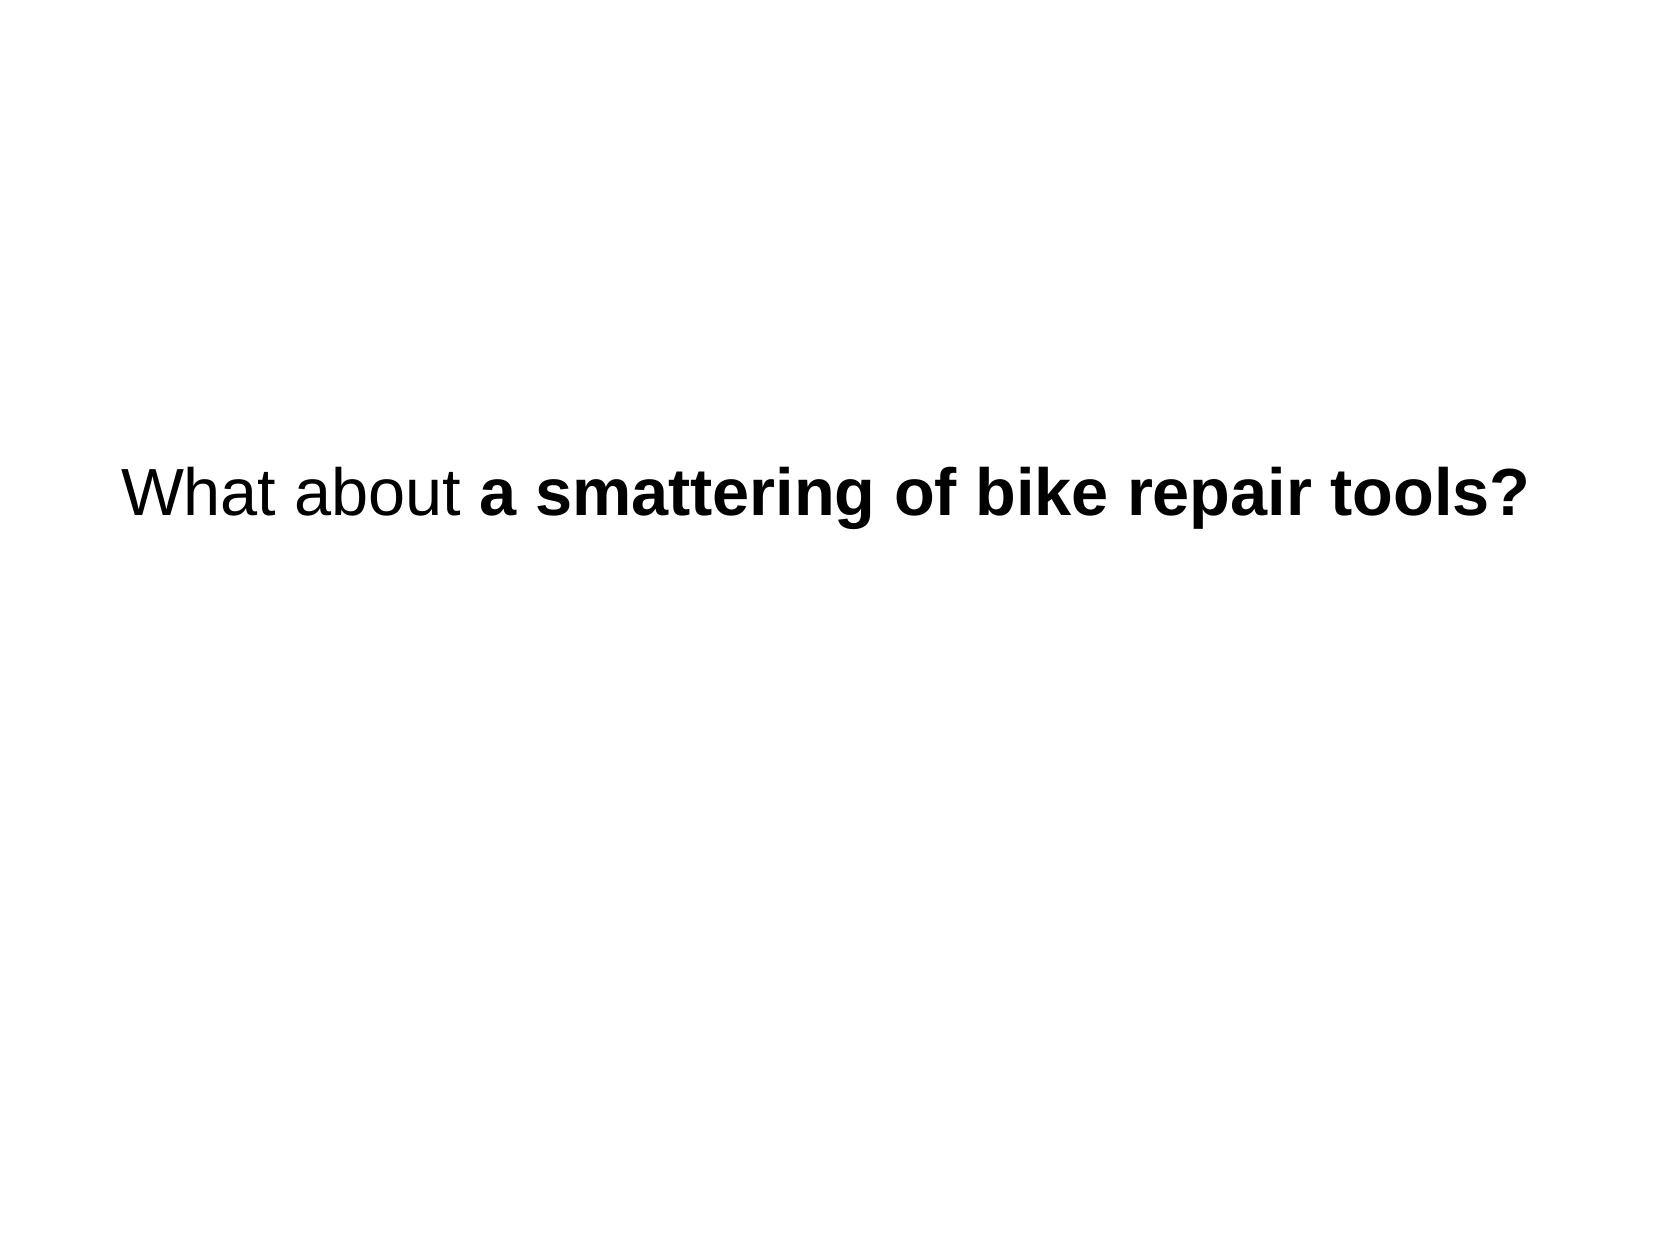

# What about a smattering of bike repair tools?